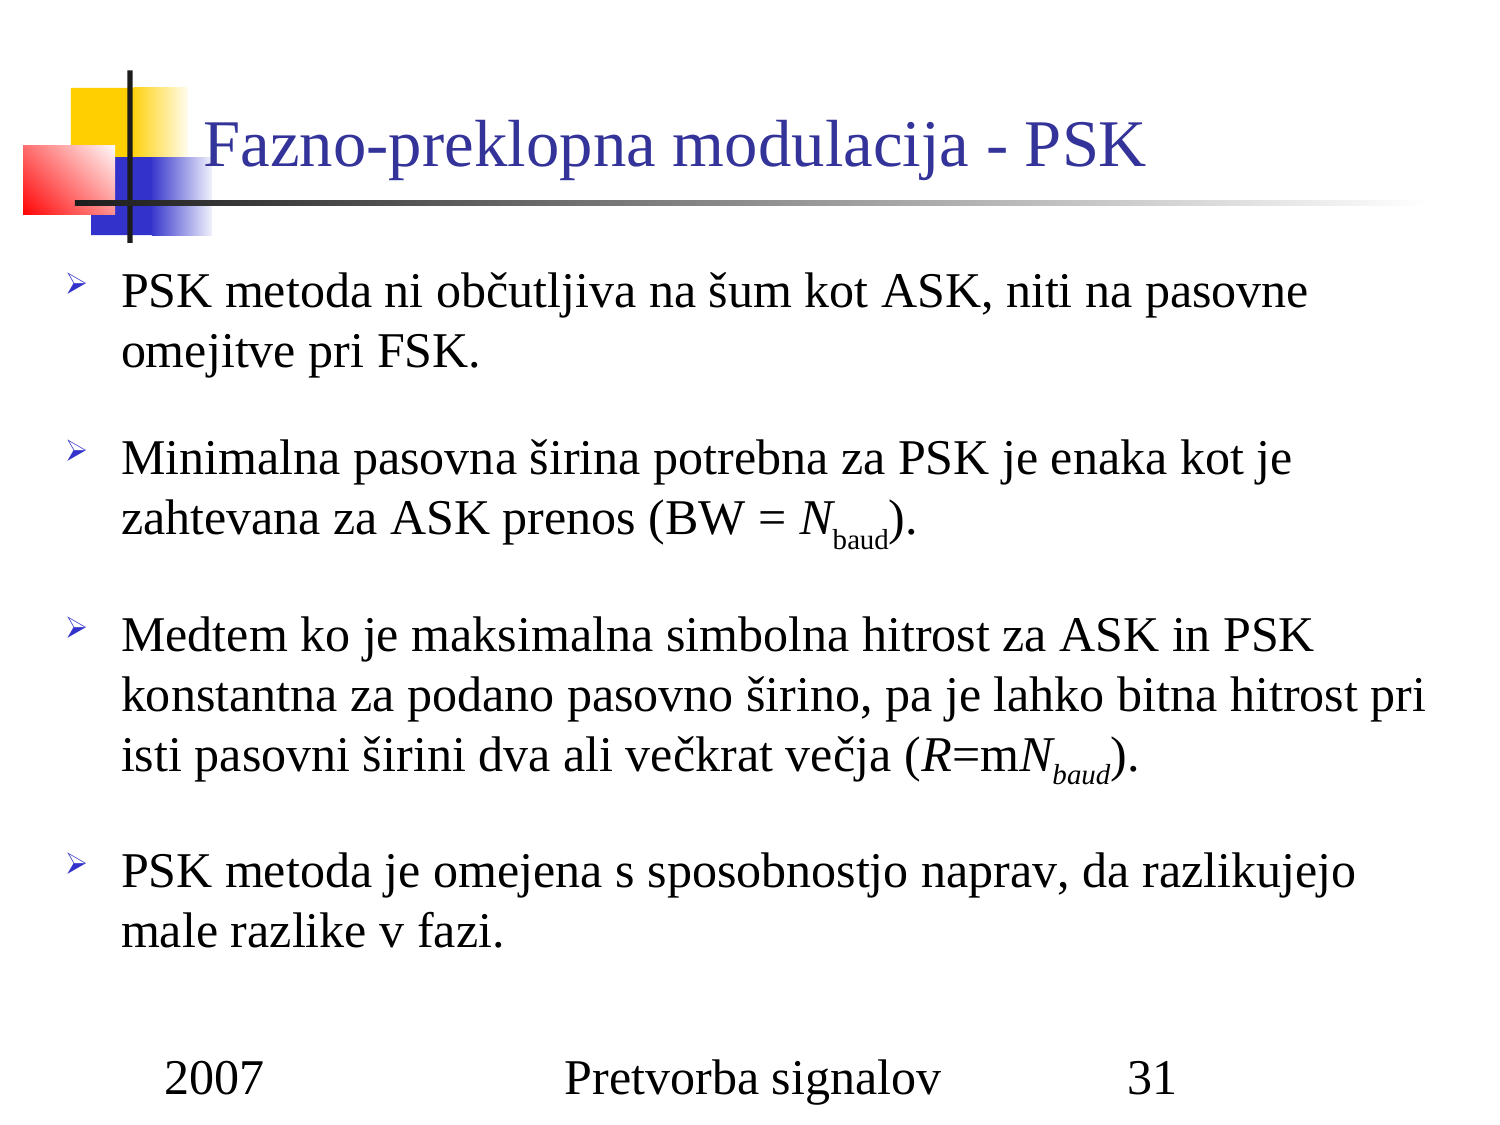

# Fazno-preklopna modulacija - PSK
PSK metoda ni občutljiva na šum kot ASK, niti na pasovne omejitve pri FSK.
Minimalna pasovna širina potrebna za PSK je enaka kot je zahtevana za ASK prenos (BW = Nbaud).
Medtem ko je maksimalna simbolna hitrost za ASK in PSK konstantna za podano pasovno širino, pa je lahko bitna hitrost pri isti pasovni širini dva ali večkrat večja (R=mNbaud).
PSK metoda je omejena s sposobnostjo naprav, da razlikujejo male razlike v fazi.
2007
Pretvorba signalov
31